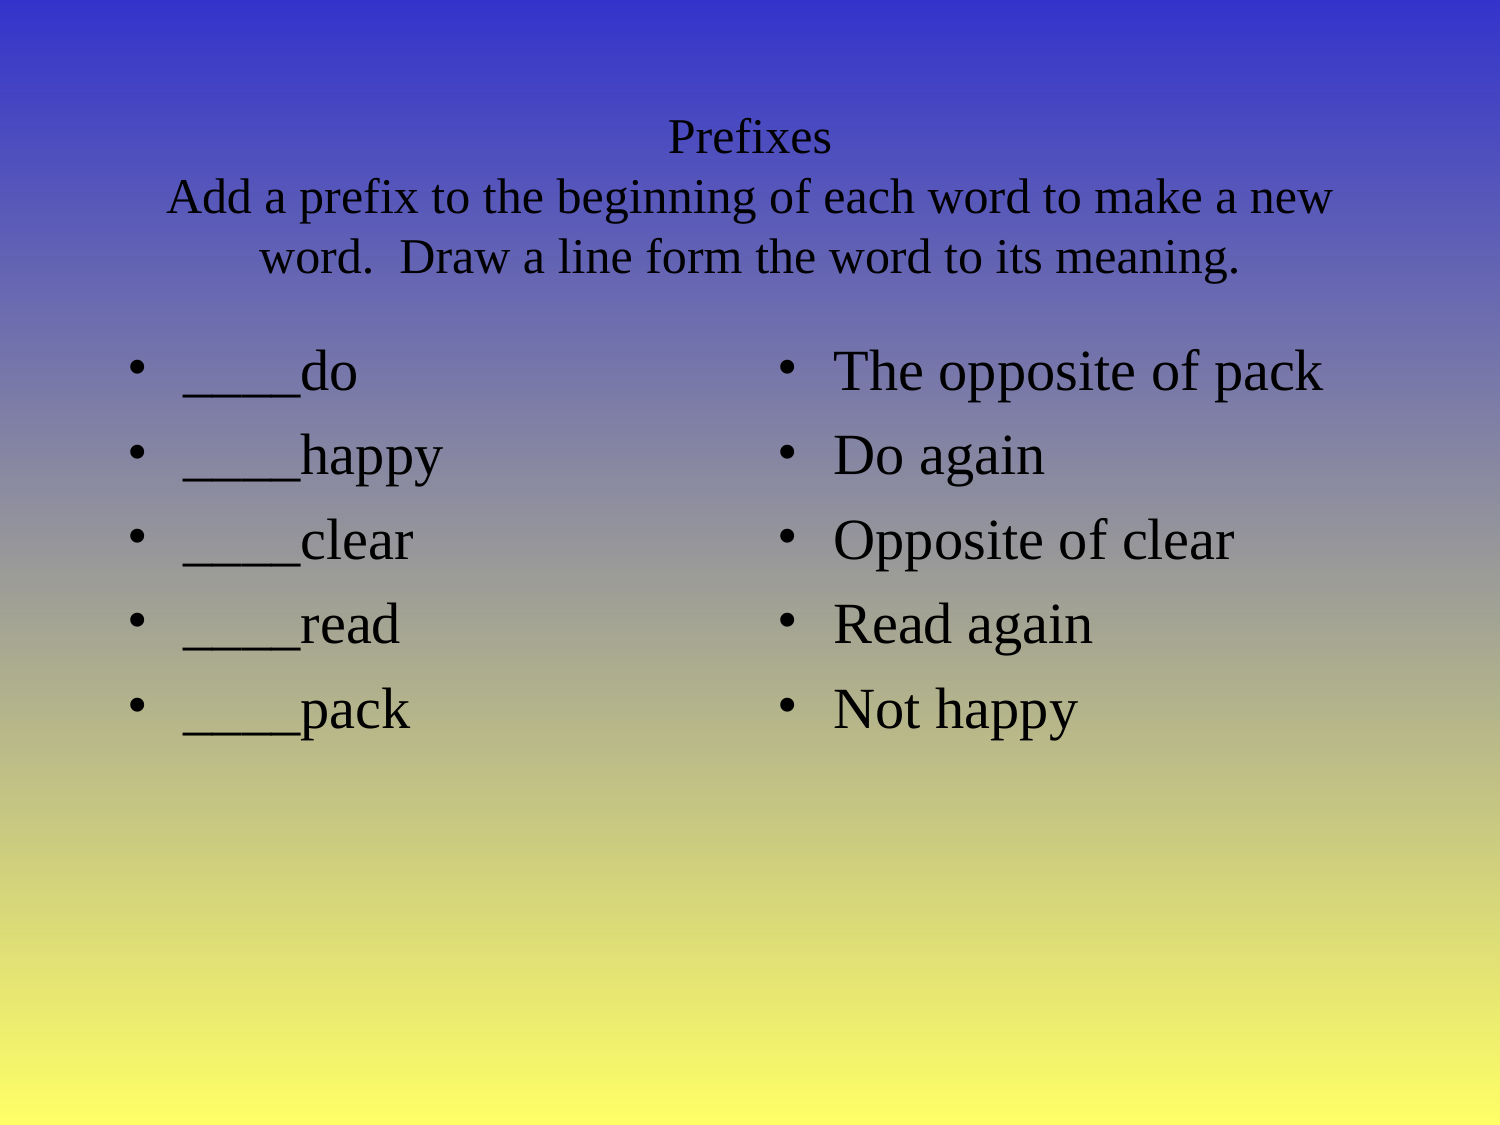

# Prefixes Add a prefix to the beginning of each word to make a new word. Draw a line form the word to its meaning.
____do
____happy
____clear
____read
____pack
The opposite of pack
Do again
Opposite of clear
Read again
Not happy